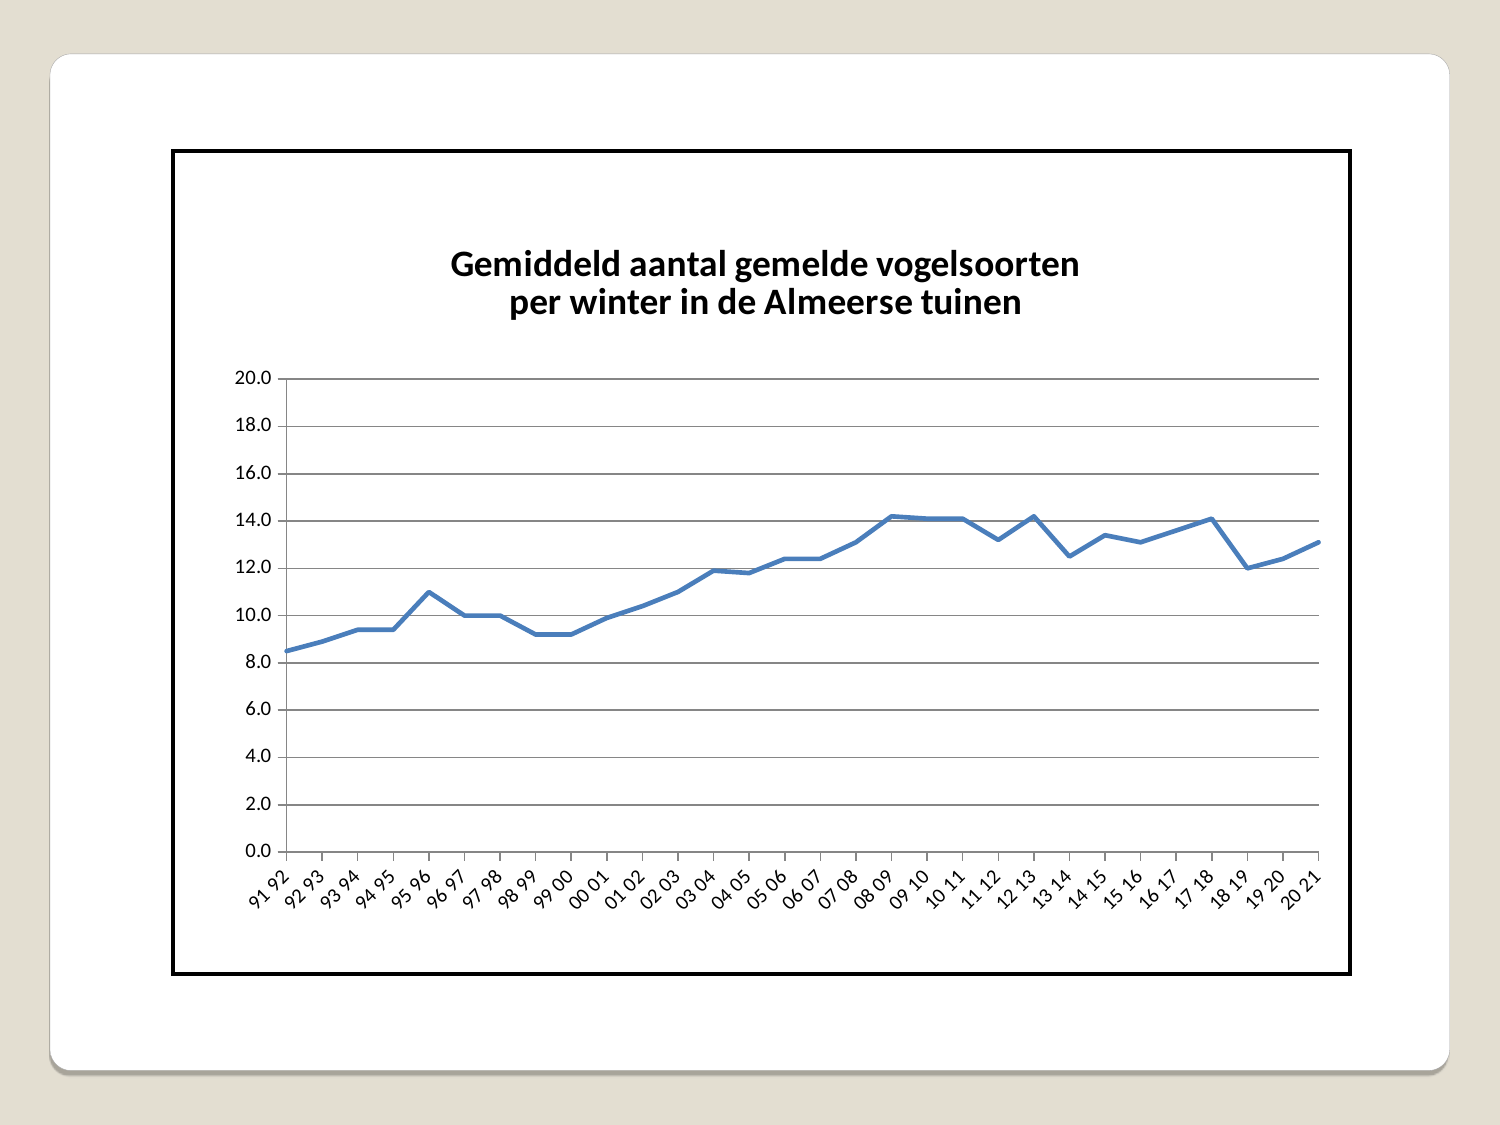

### Chart: Gemiddeld aantal gemelde vogelsoorten
per winter in de Almeerse tuinen
| Category | 92 93 93 94 94 95 95 96 96 97 97 98 98 99 99 00 00 01 01 02 02 03 03 04 04 05 05 06 06 07 07 08 08 09 09 10 10 11 11 12 12 13 13 14 14 15 15 16 16 17 17 18 18 19 19 20 20 21 |
|---|---|
| 91 92 | 8.5 |
| 92 93 | 8.9 |
| 93 94 | 9.4 |
| 94 95 | 9.4 |
| 95 96 | 11.0 |
| 96 97 | 10.0 |
| 97 98 | 10.0 |
| 98 99 | 9.2 |
| 99 00 | 9.2 |
| 00 01 | 9.9 |
| 01 02 | 10.4 |
| 02 03 | 11.0 |
| 03 04 | 11.9 |
| 04 05 | 11.8 |
| 05 06 | 12.4 |
| 06 07 | 12.4 |
| 07 08 | 13.1 |
| 08 09 | 14.2 |
| 09 10 | 14.1 |
| 10 11 | 14.1 |
| 11 12 | 13.2 |
| 12 13 | 14.2 |
| 13 14 | 12.5 |
| 14 15 | 13.4 |
| 15 16 | 13.1 |
| 16 17 | 13.6 |
| 17 18 | 14.1 |
| 18 19 | 12.0 |
| 19 20 | 12.4 |
| 20 21 | 13.1 |